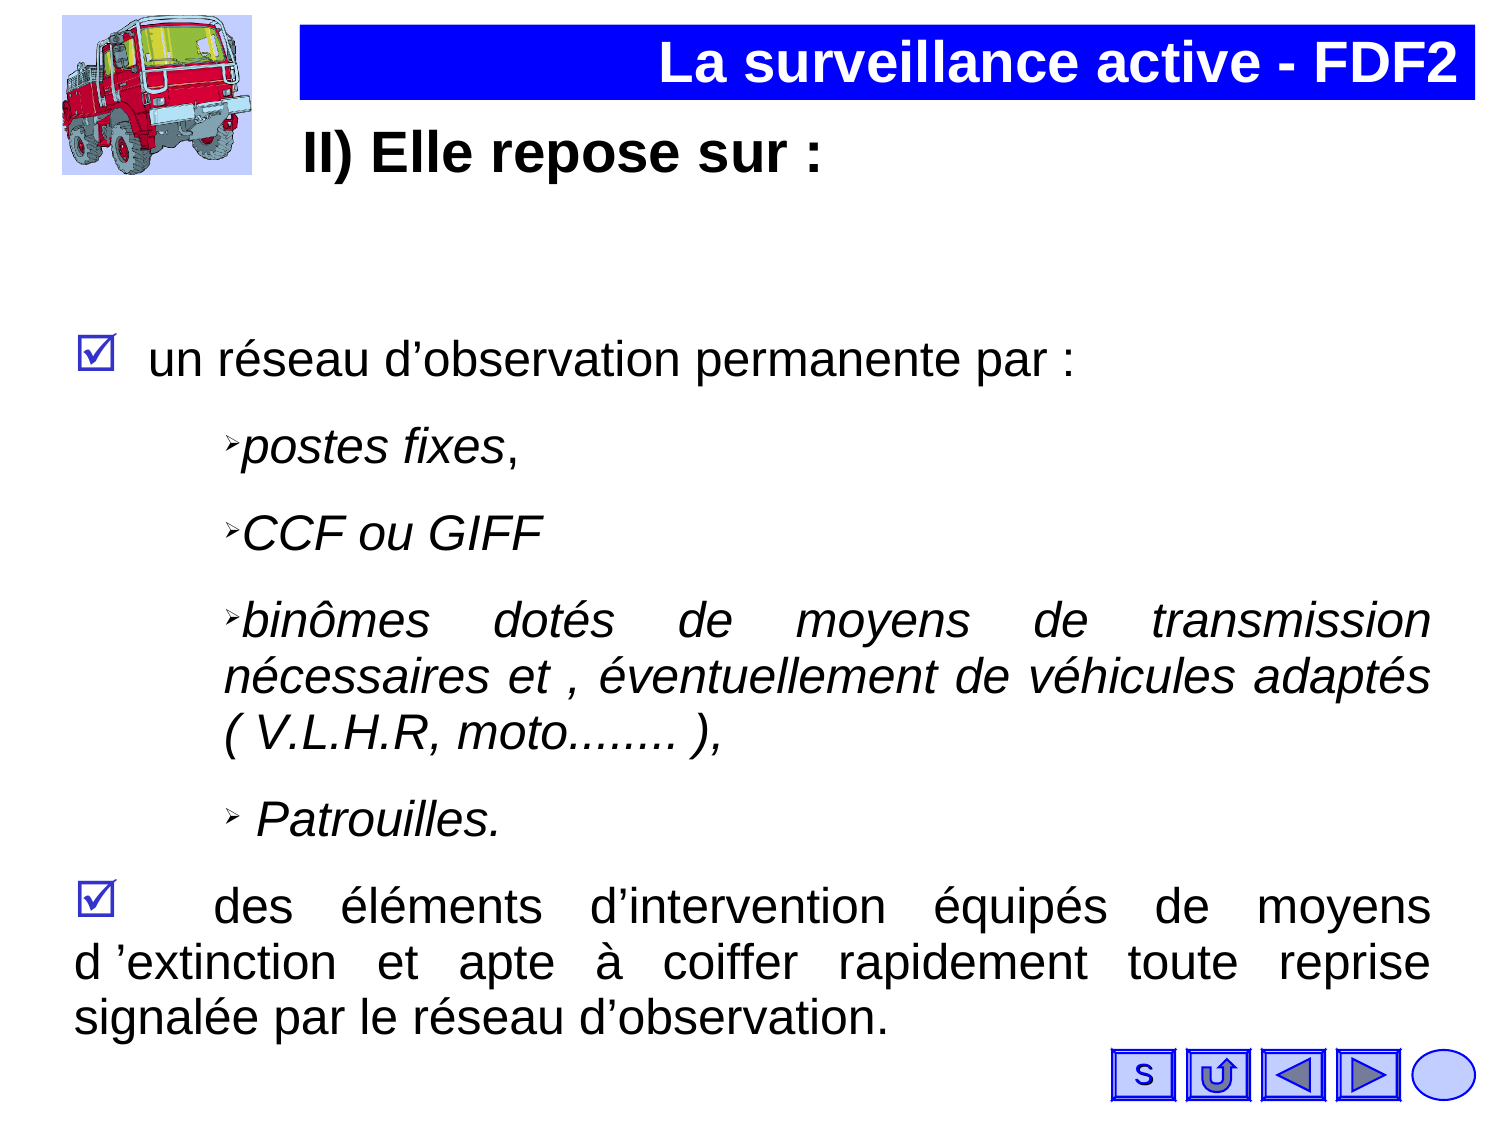

FDF2
La surveillance active - FDF2
II) Elle repose sur :
 un réseau d’observation permanente par :
postes fixes,
CCF ou GIFF
binômes dotés de moyens de transmission nécessaires et , éventuellement de véhicules adaptés ( V.L.H.R, moto........ ),
 Patrouilles.
 des éléments d’intervention équipés de moyens d ’extinction et apte à coiffer rapidement toute reprise signalée par le réseau d’observation.